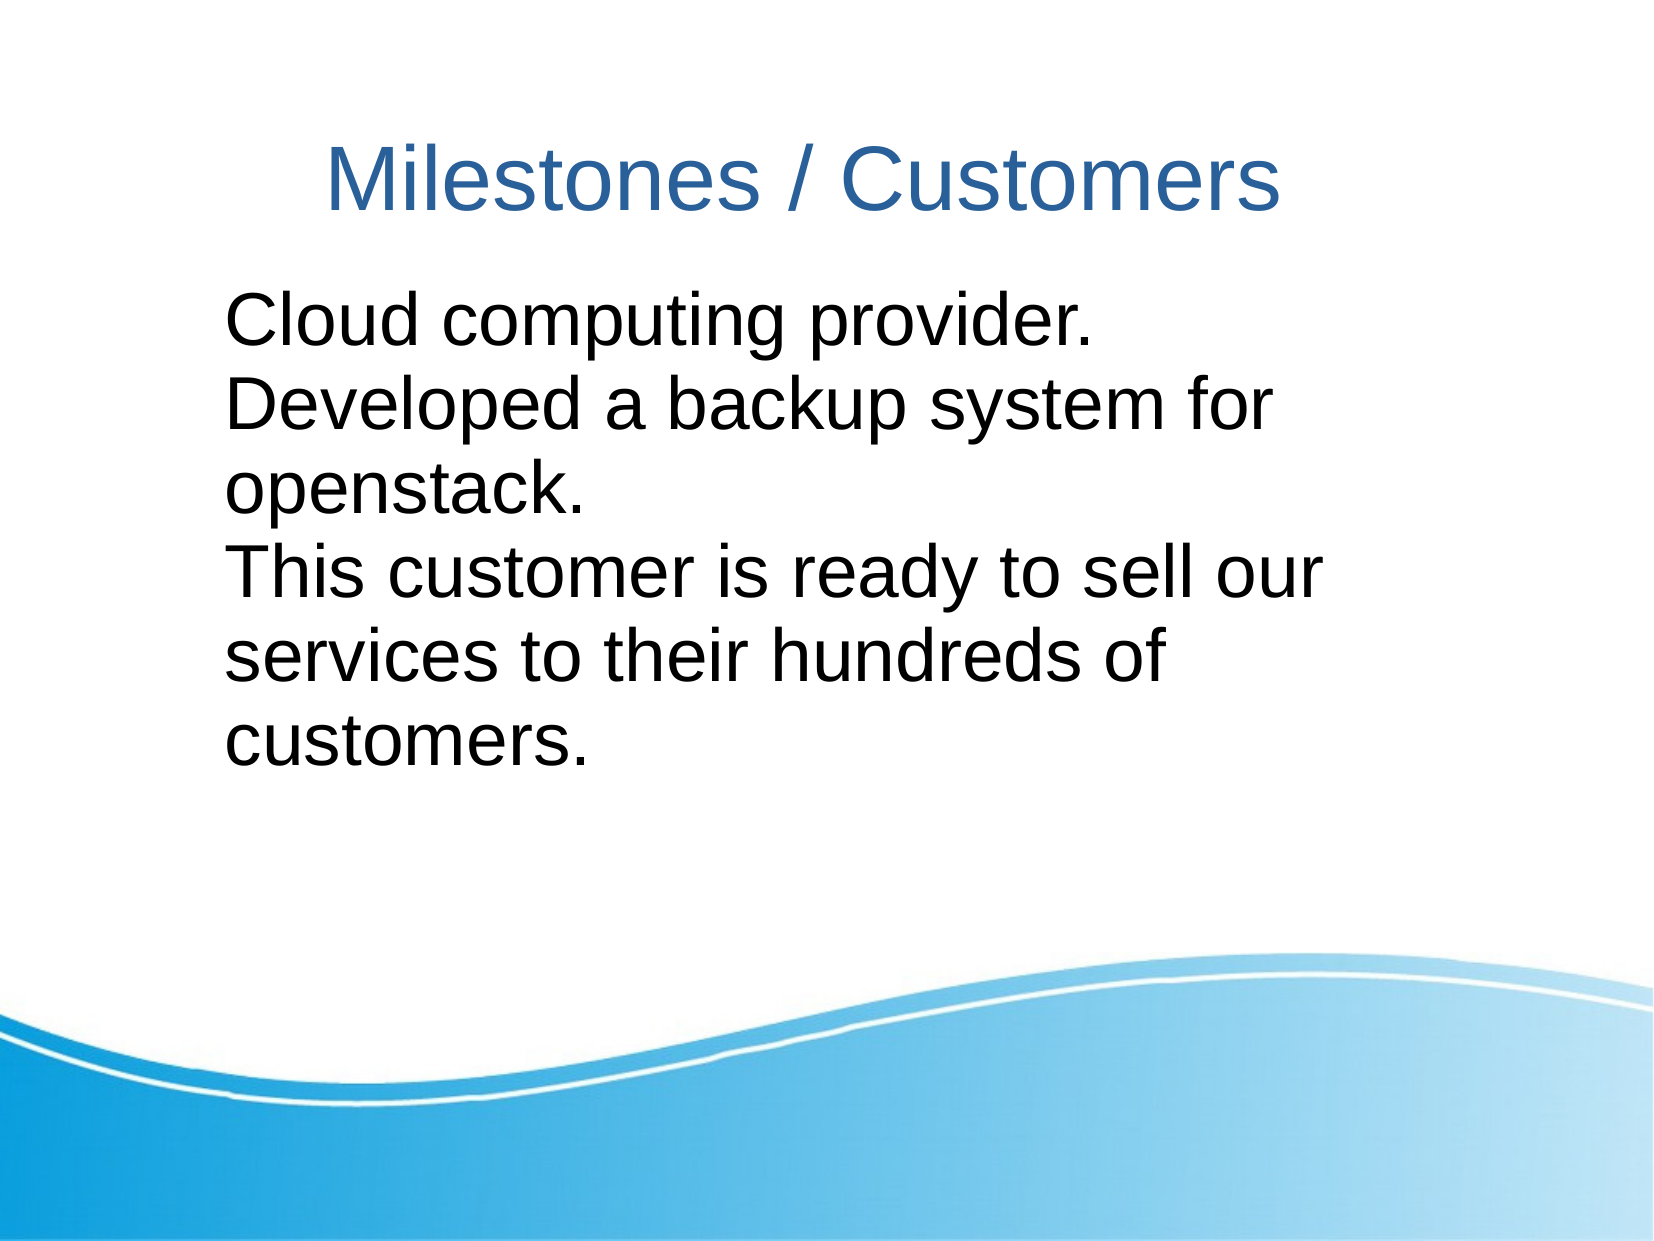

# Milestones / Customers
Cloud computing provider.
Developed a backup system for openstack.
This customer is ready to sell our services to their hundreds of customers.